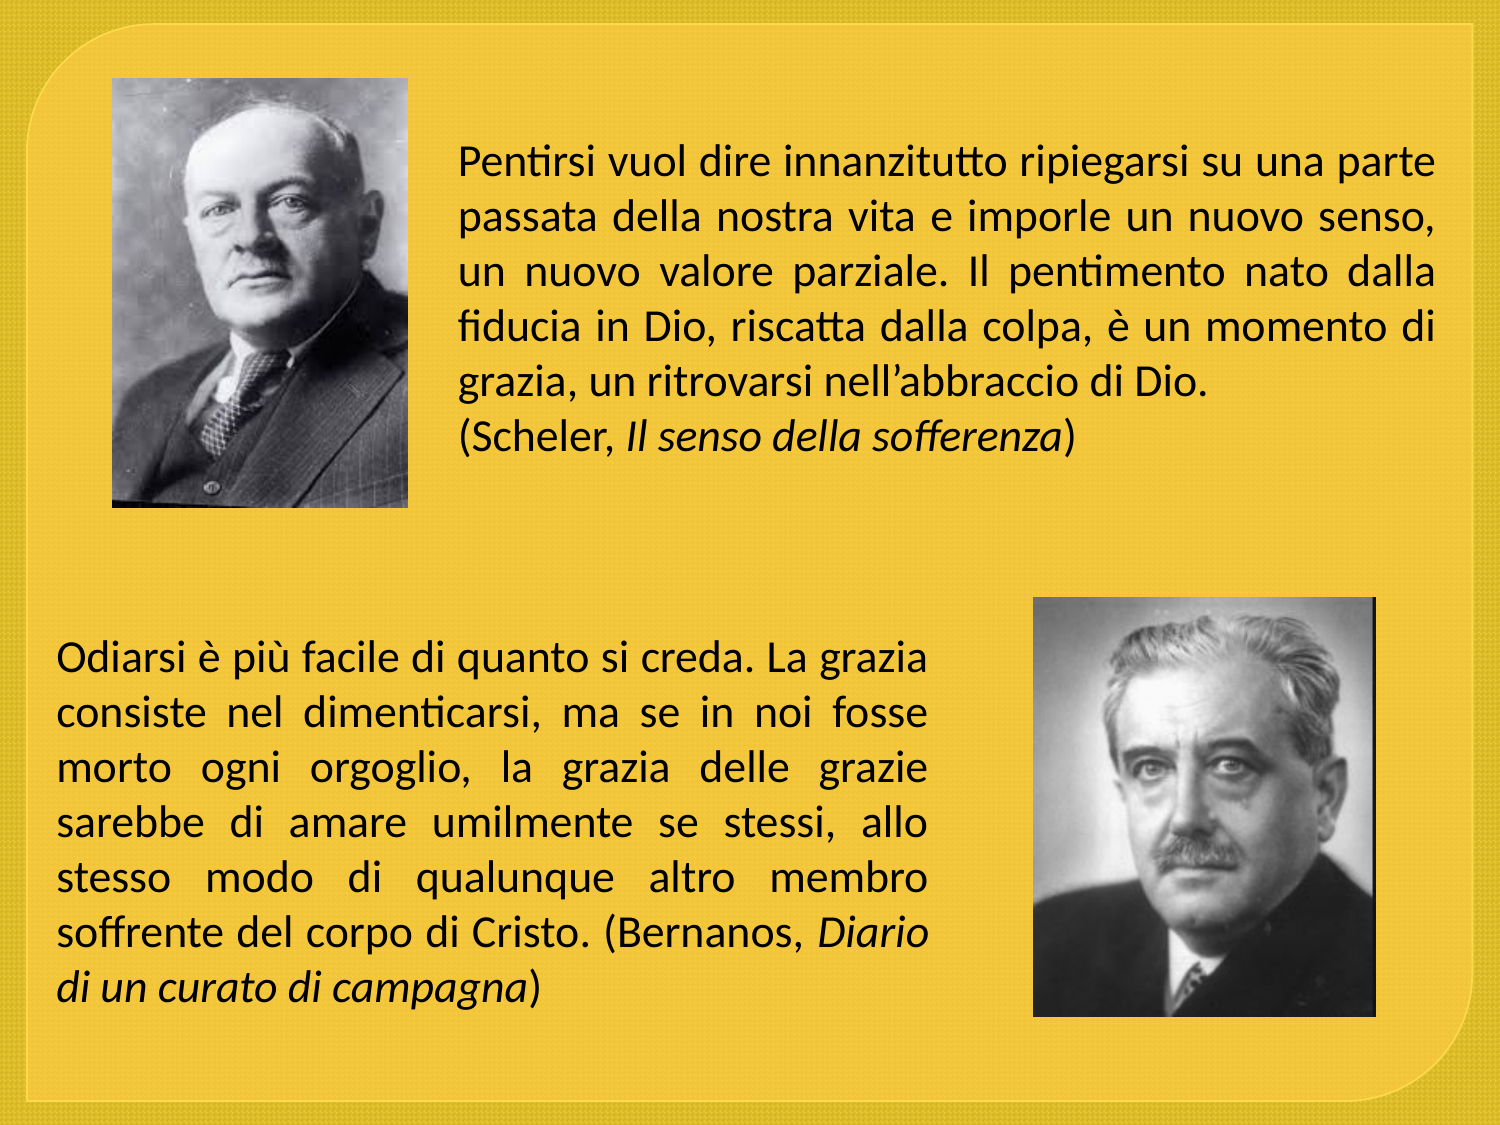

Pentirsi vuol dire innanzitutto ripiegarsi su una parte passata della nostra vita e imporle un nuovo senso, un nuovo valore parziale. Il pentimento nato dalla fiducia in Dio, riscatta dalla colpa, è un momento di grazia, un ritrovarsi nell’abbraccio di Dio.
(Scheler, Il senso della sofferenza)
Odiarsi è più facile di quanto si creda. La grazia consiste nel dimenticarsi, ma se in noi fosse morto ogni orgoglio, la grazia delle grazie sarebbe di amare umilmente se stessi, allo stesso modo di qualunque altro membro soffrente del corpo di Cristo. (Bernanos, Diario di un curato di campagna)